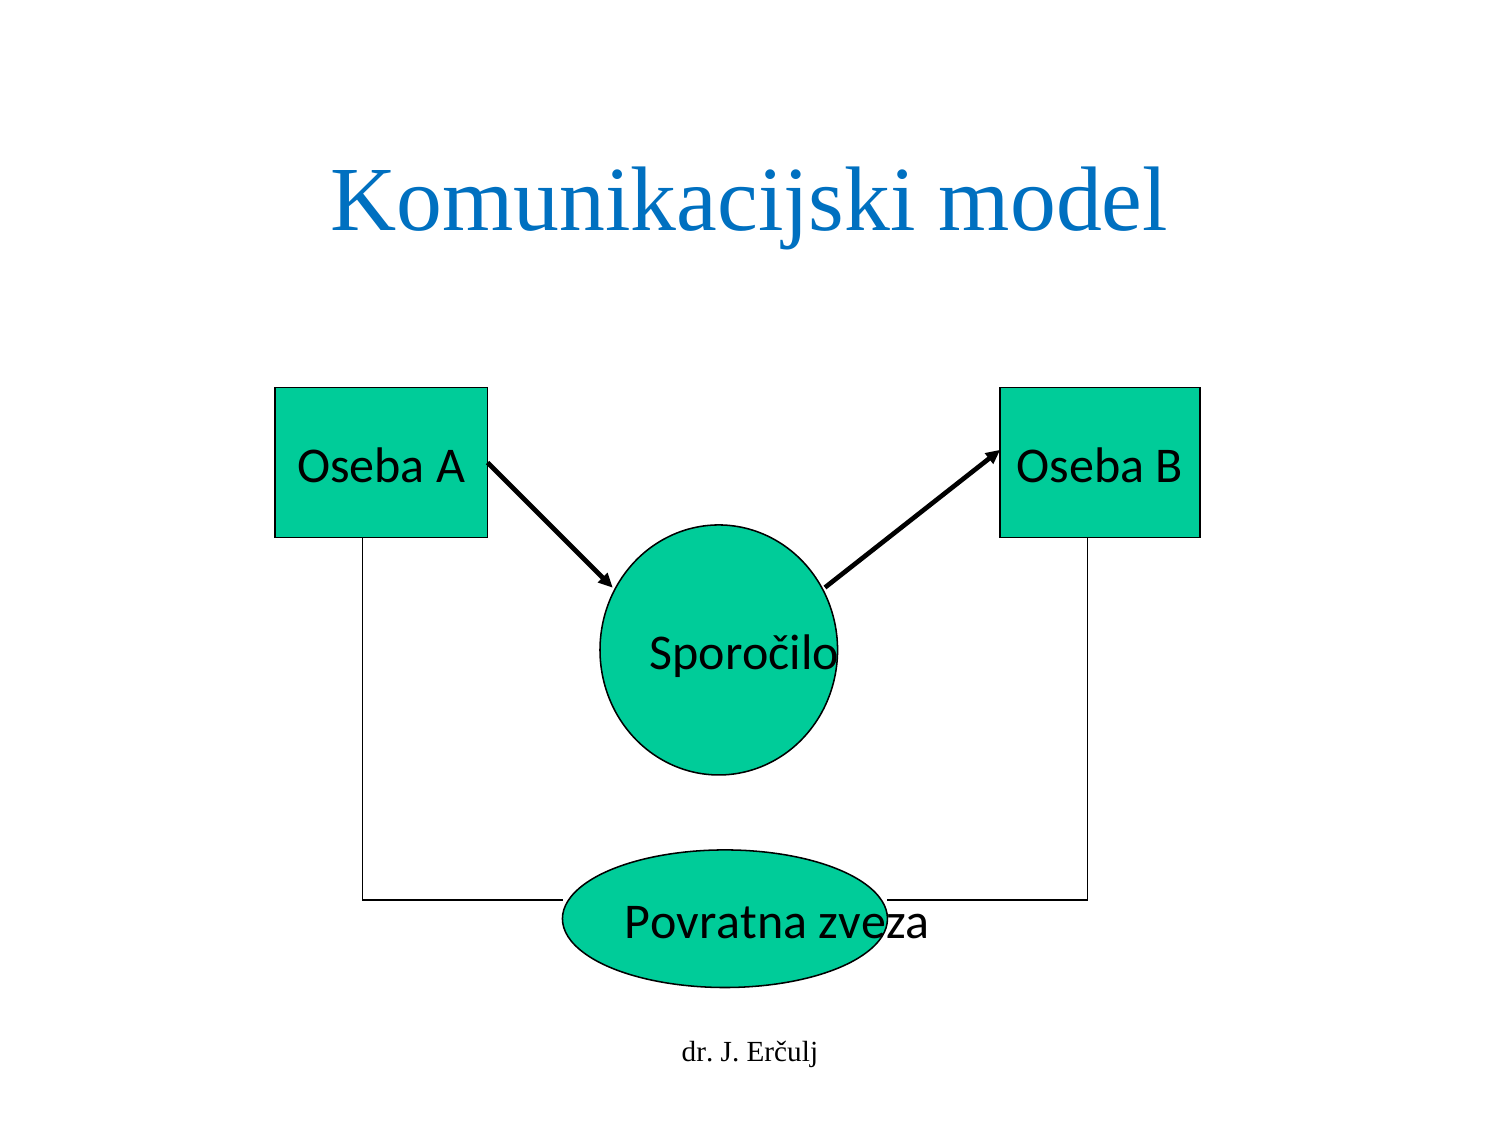

# Komunikacijski model
Oseba A
Oseba B
Sporočilo
Povratna zveza
dr. J. Erčulj